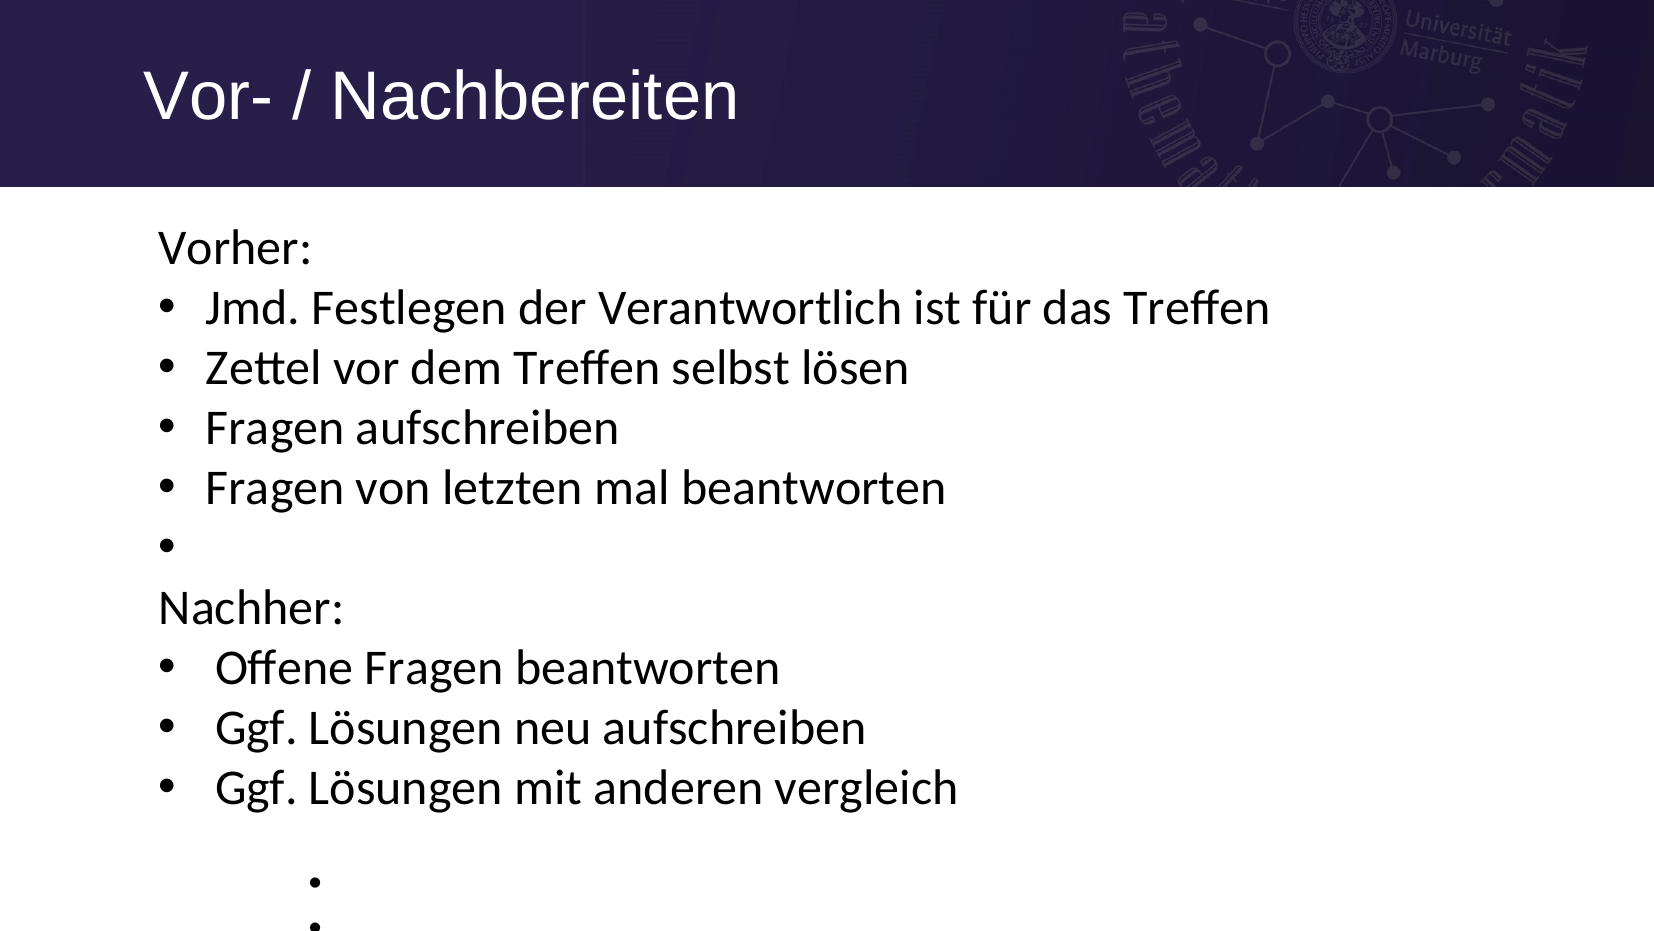

Vor- / Nachbereiten
#
Vorher:
Jmd. Festlegen der Verantwortlich ist für das Treffen
Zettel vor dem Treffen selbst lösen
Fragen aufschreiben
Fragen von letzten mal beantworten
Nachher:
Offene Fragen beantworten
Ggf. Lösungen neu aufschreiben
Ggf. Lösungen mit anderen vergleich